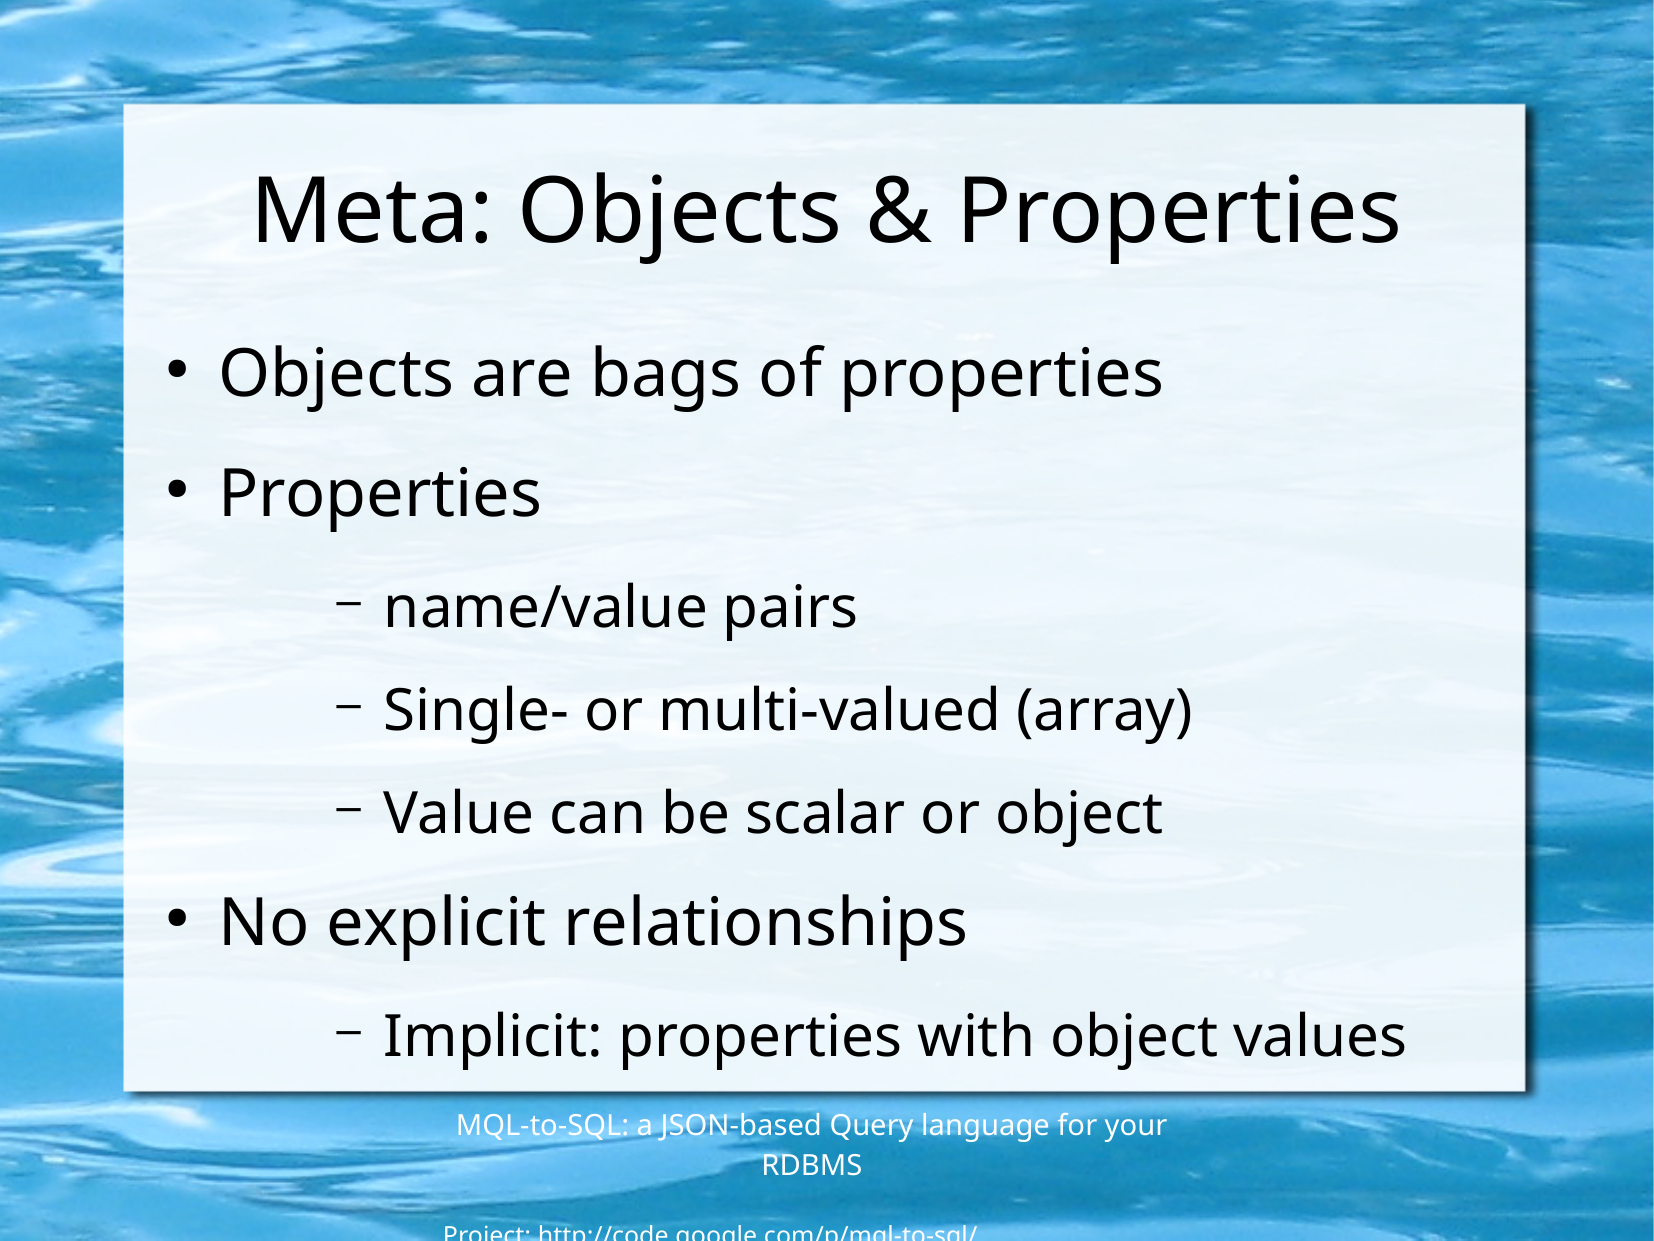

# Meta: Objects & Properties
Objects are bags of properties
Properties
name/value pairs
Single- or multi-valued (array)
Value can be scalar or object
No explicit relationships
Implicit: properties with object values